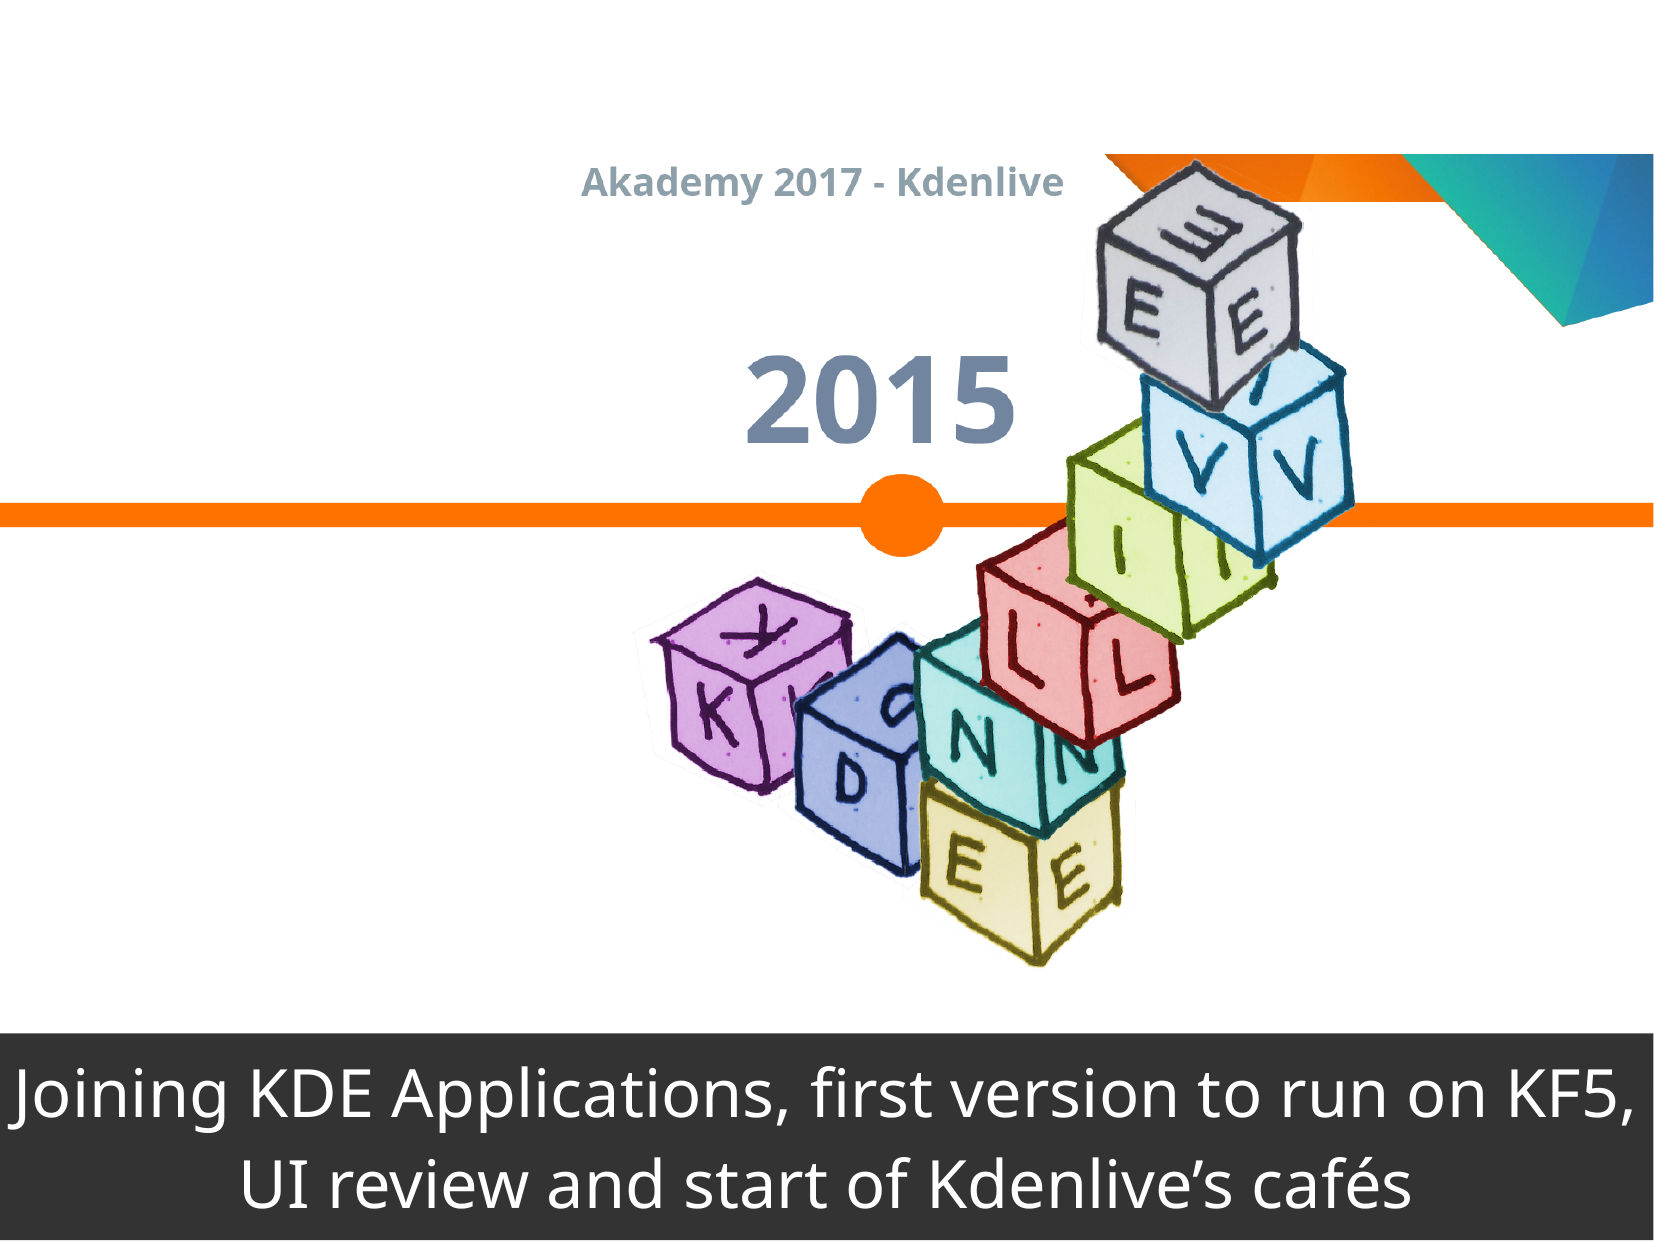

# Joining KDE Applications, first version to run on KF5, UI review and start of Kdenlive’s cafés